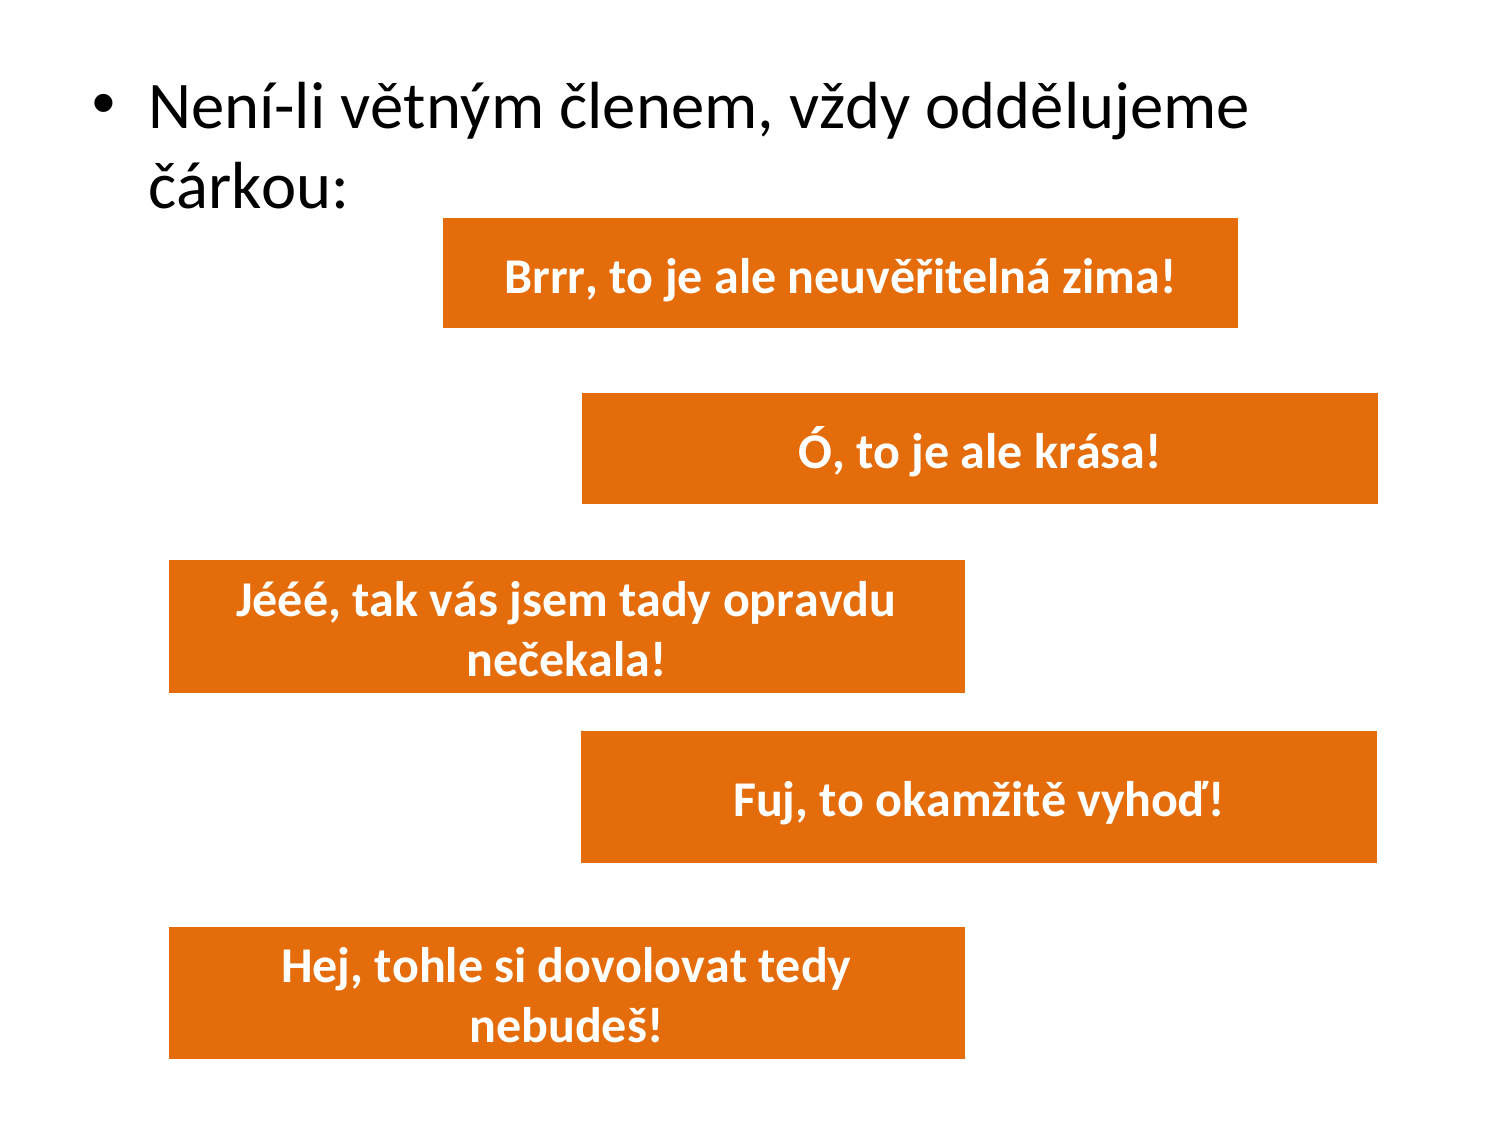

# Není-li větným členem, vždy oddělujeme čárkou:
Brrr, to je ale neuvěřitelná zima!
Ó, to je ale krása!
Jééé, tak vás jsem tady opravdu nečekala!
Fuj, to okamžitě vyhoď!
Hej, tohle si dovolovat tedy nebudeš!